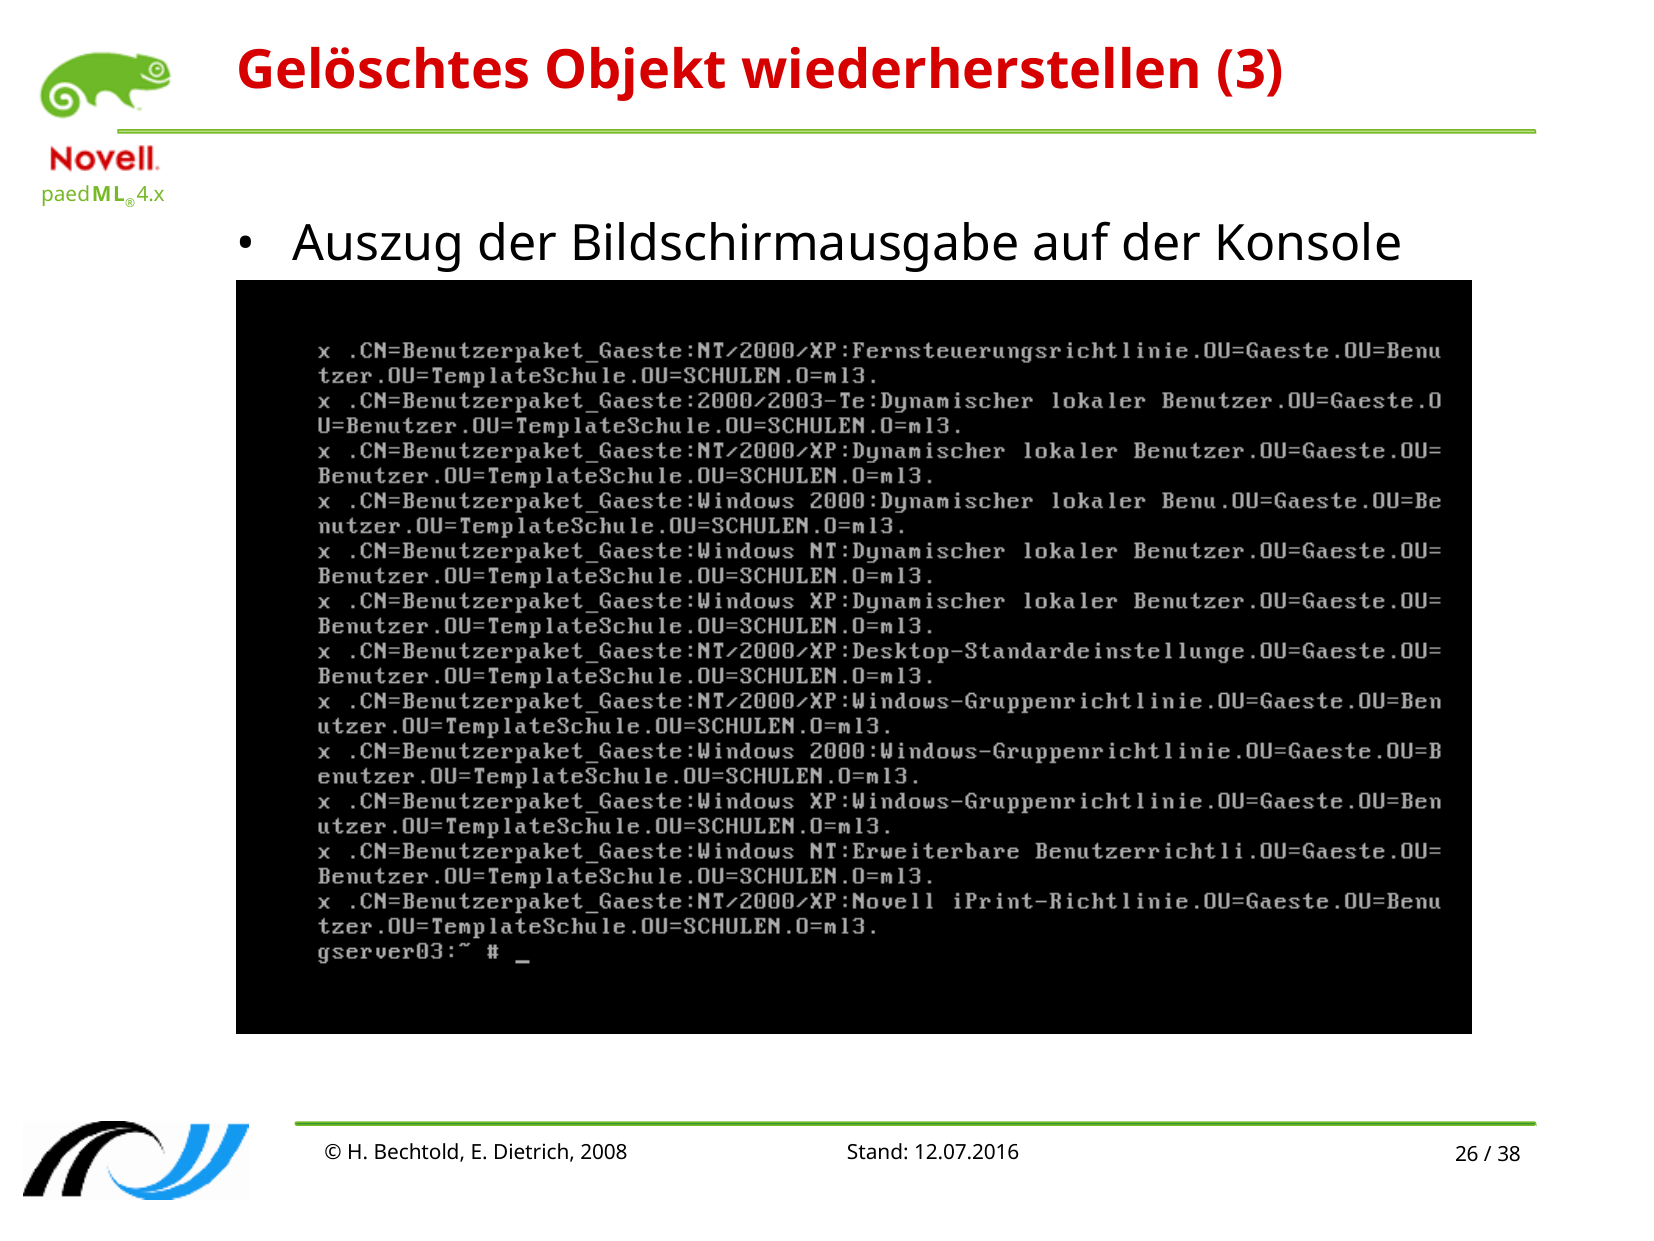

# Gelöschtes Objekt wiederherstellen (3)
Auszug der Bildschirmausgabe auf der Konsole
© H. Bechtold, E. Dietrich, 2008
12.07.2016
26